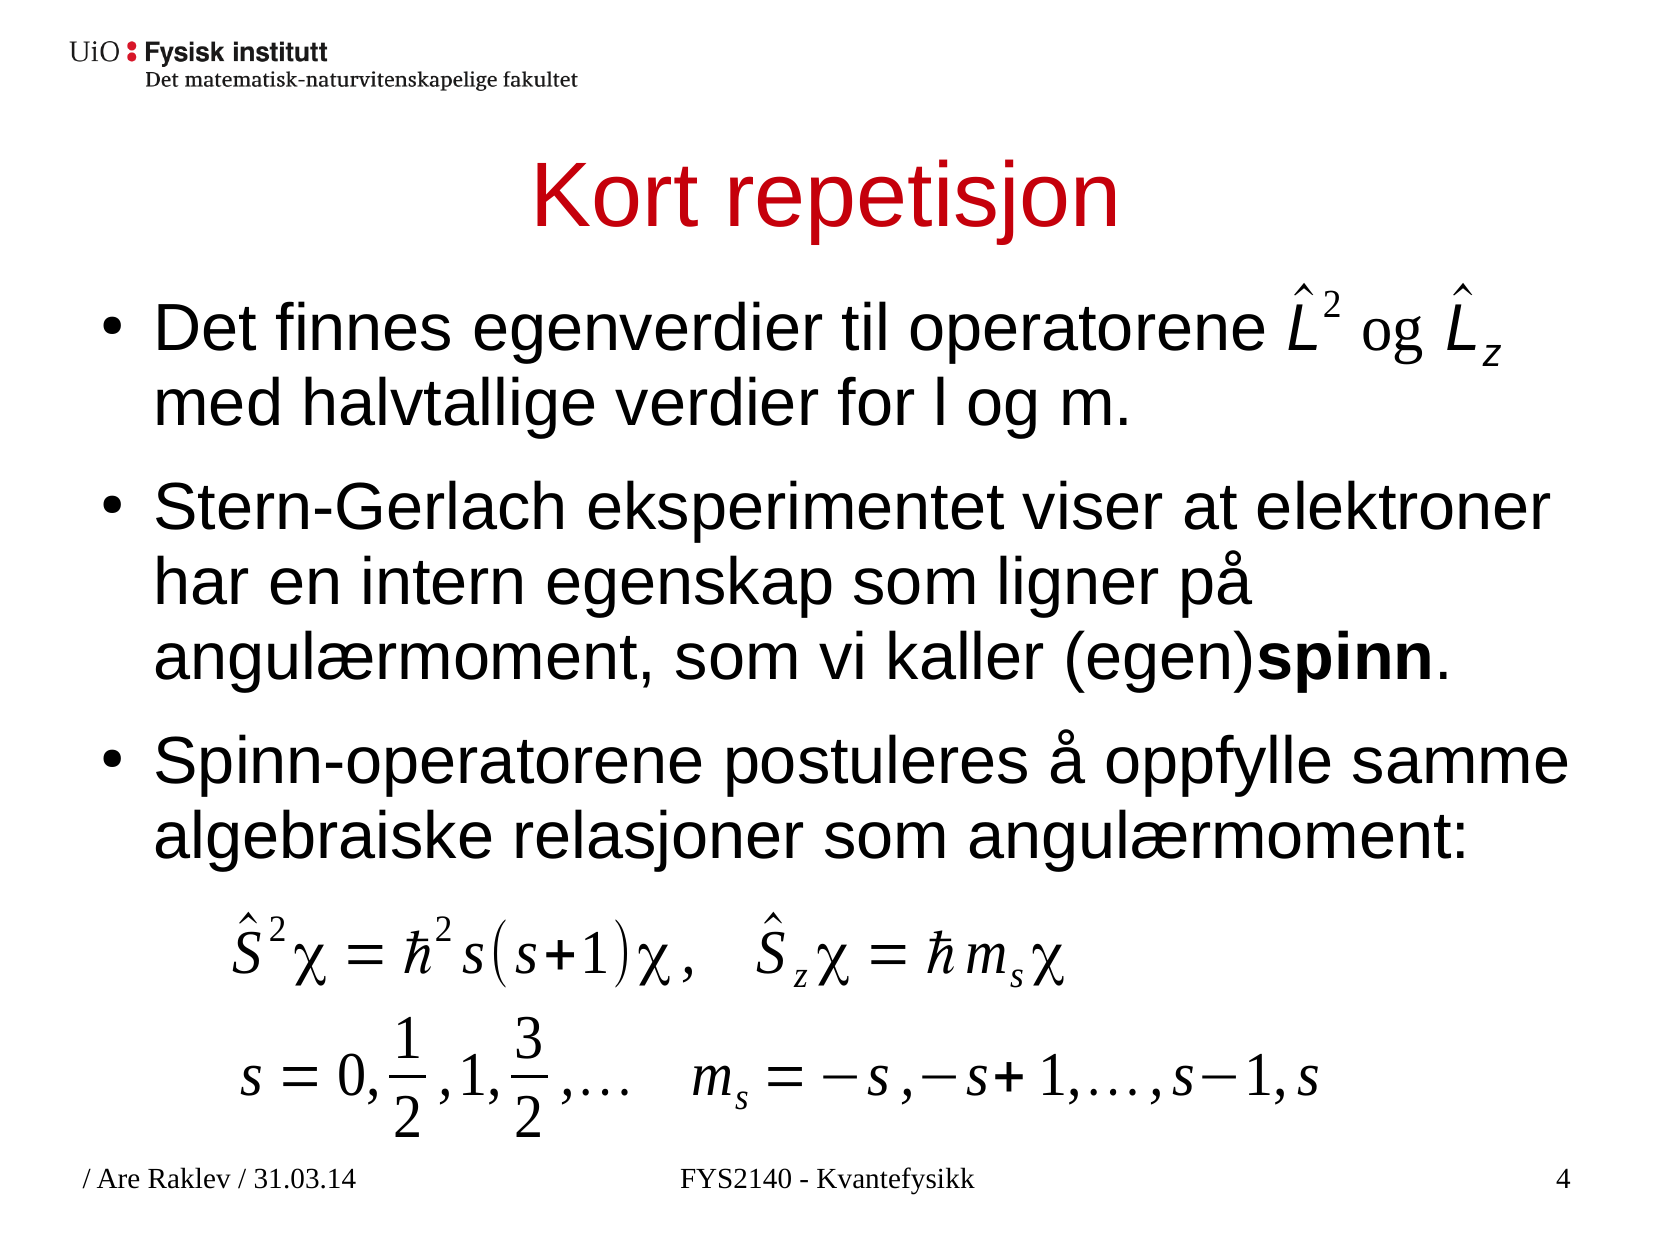

# Kort repetisjon
Det finnes egenverdier til operatorene
med halvtallige verdier for l og m.
Stern-Gerlach eksperimentet viser at elektroner har en intern egenskap som ligner på angulærmoment, som vi kaller (egen)spinn.
Spinn-operatorene postuleres å oppfylle samme algebraiske relasjoner som angulærmoment:
/ Are Raklev / 31.03.14
FYS2140 - Kvantefysikk
4